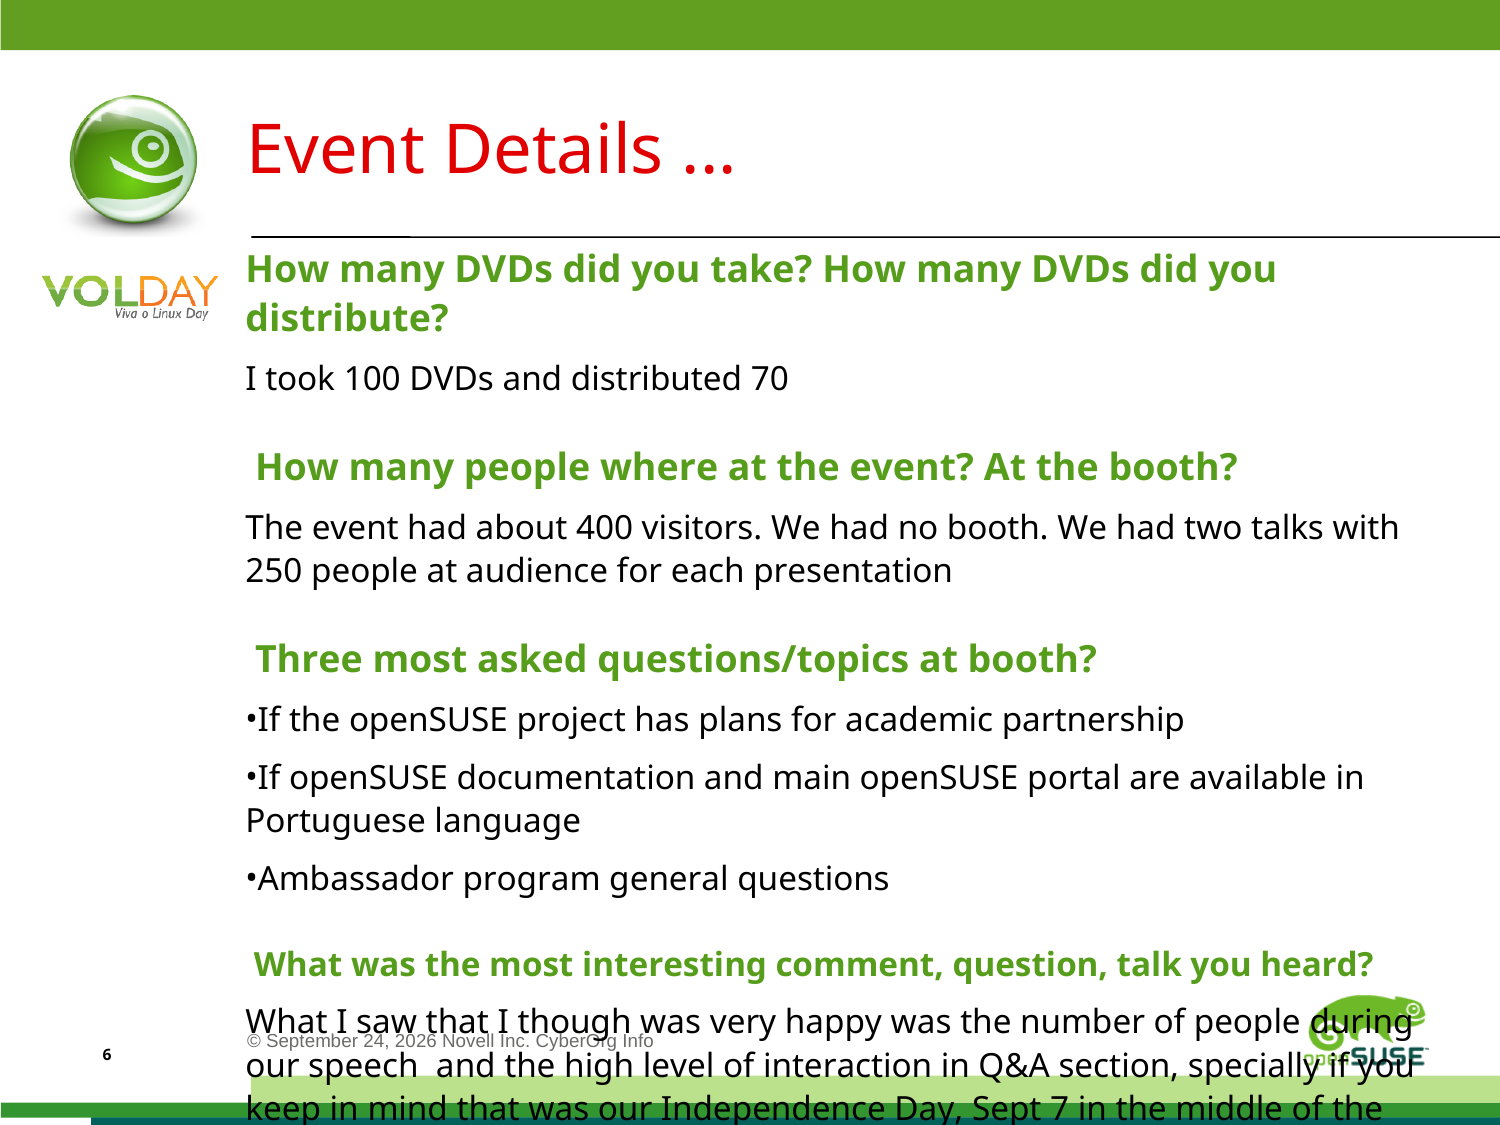

# Event Details ...
How many DVDs did you take? How many DVDs did you distribute?
I took 100 DVDs and distributed 70
 How many people where at the event? At the booth?
The event had about 400 visitors. We had no booth. We had two talks with 250 people at audience for each presentation
 Three most asked questions/topics at booth?
If the openSUSE project has plans for academic partnership
If openSUSE documentation and main openSUSE portal are available in Portuguese language
Ambassador program general questions
 What was the most interesting comment, question, talk you heard?
What I saw that I though was very happy was the number of people during our speech and the high level of interaction in Q&A section, specially if you keep in mind that was our Independence Day, Sept 7 in the middle of the week, in a very small town at 09:00 am in the morning